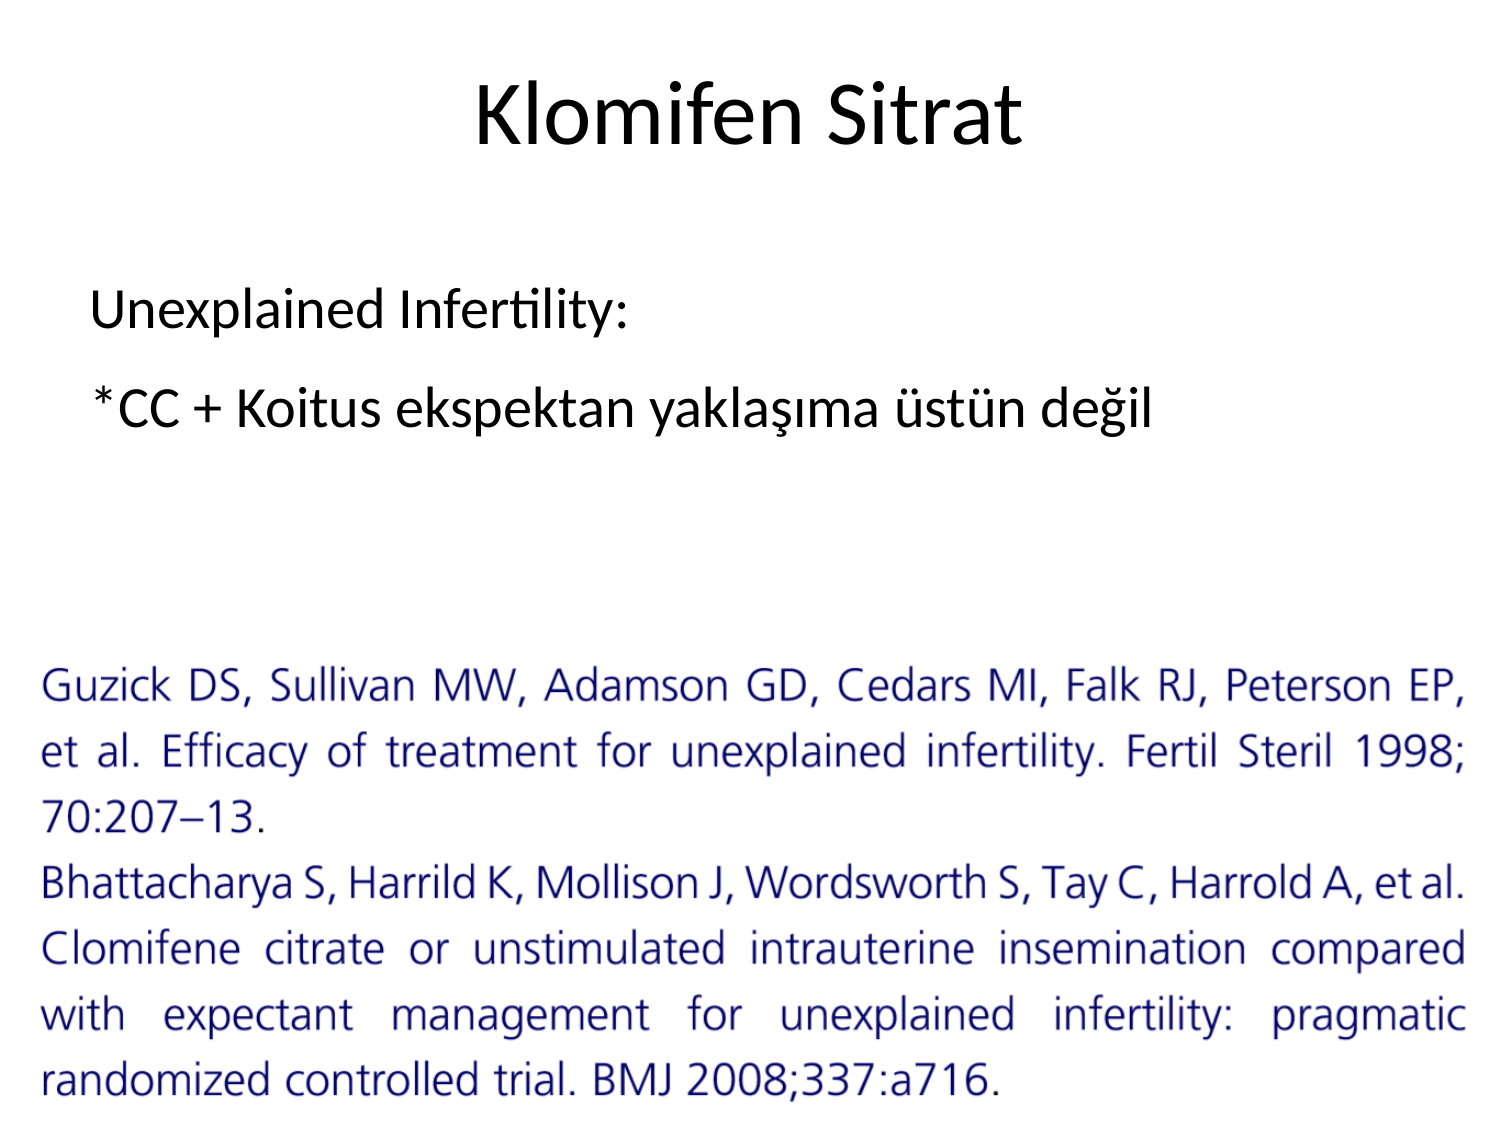

# Klomifen Sitrat
Unexplained Infertility:
*CC + Koitus ekspektan yaklaşıma üstün değil